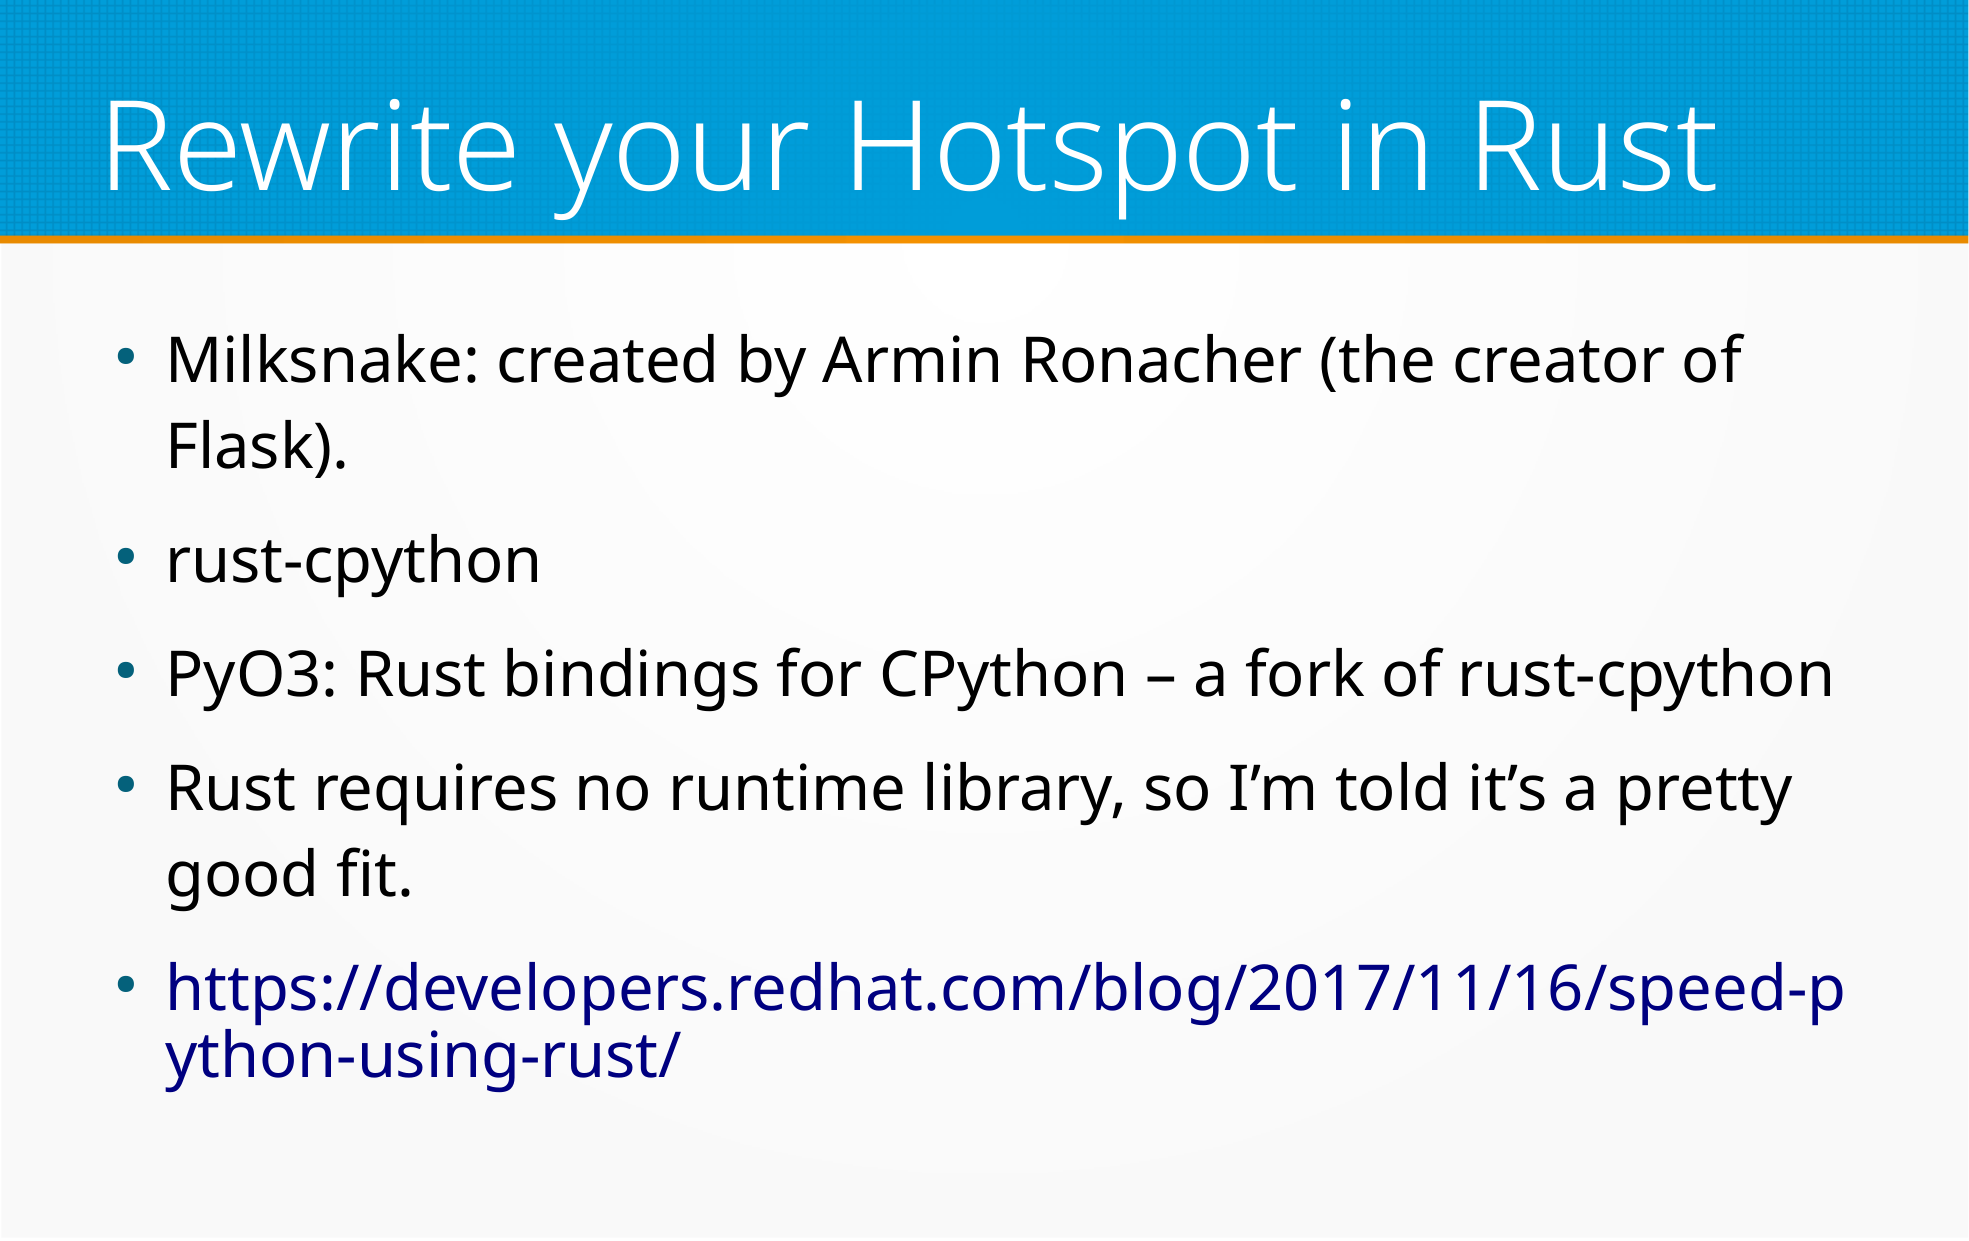

# Rewrite your Hotspot in Rust
Milksnake: created by Armin Ronacher (the creator of Flask).
rust-cpython
PyO3: Rust bindings for CPython – a fork of rust-cpython
Rust requires no runtime library, so I’m told it’s a pretty good fit.
https://developers.redhat.com/blog/2017/11/16/speed-python-using-rust/